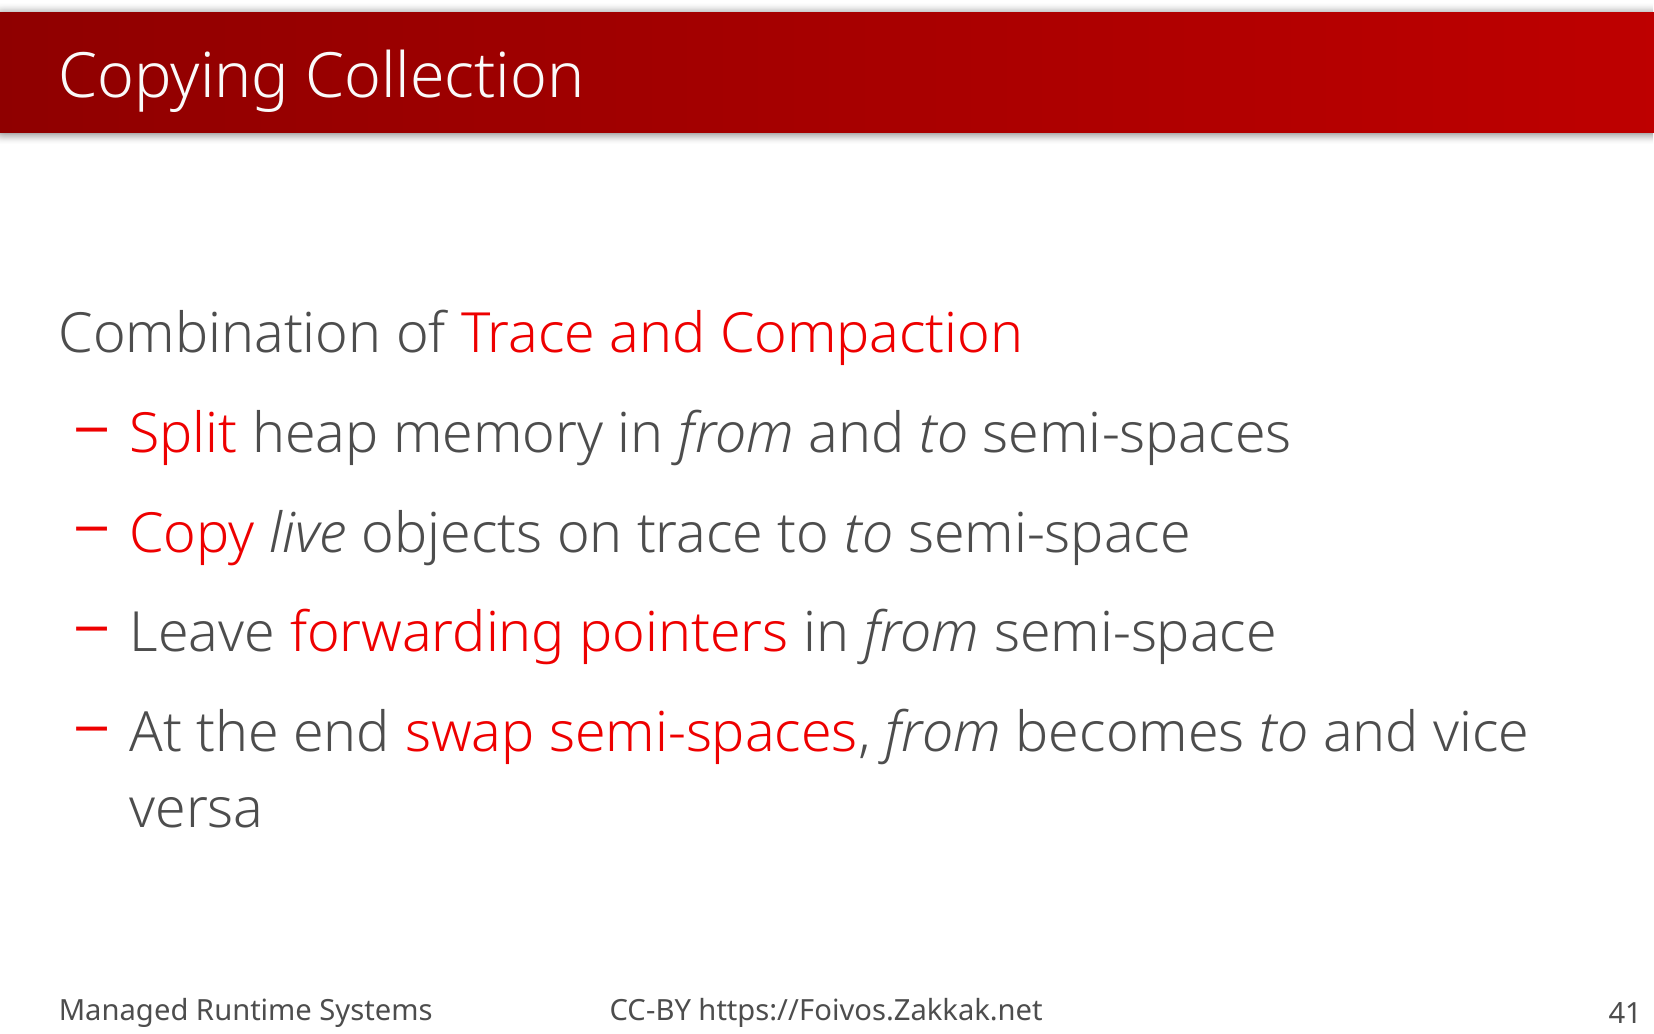

# Copying Collection
Combination of Trace and Compaction
Split heap memory in from and to semi-spaces
Copy live objects on trace to to semi-space
Leave forwarding pointers in from semi-space
At the end swap semi-spaces, from becomes to and vice versa
Managed Runtime Systems
CC-BY https://Foivos.Zakkak.net
41